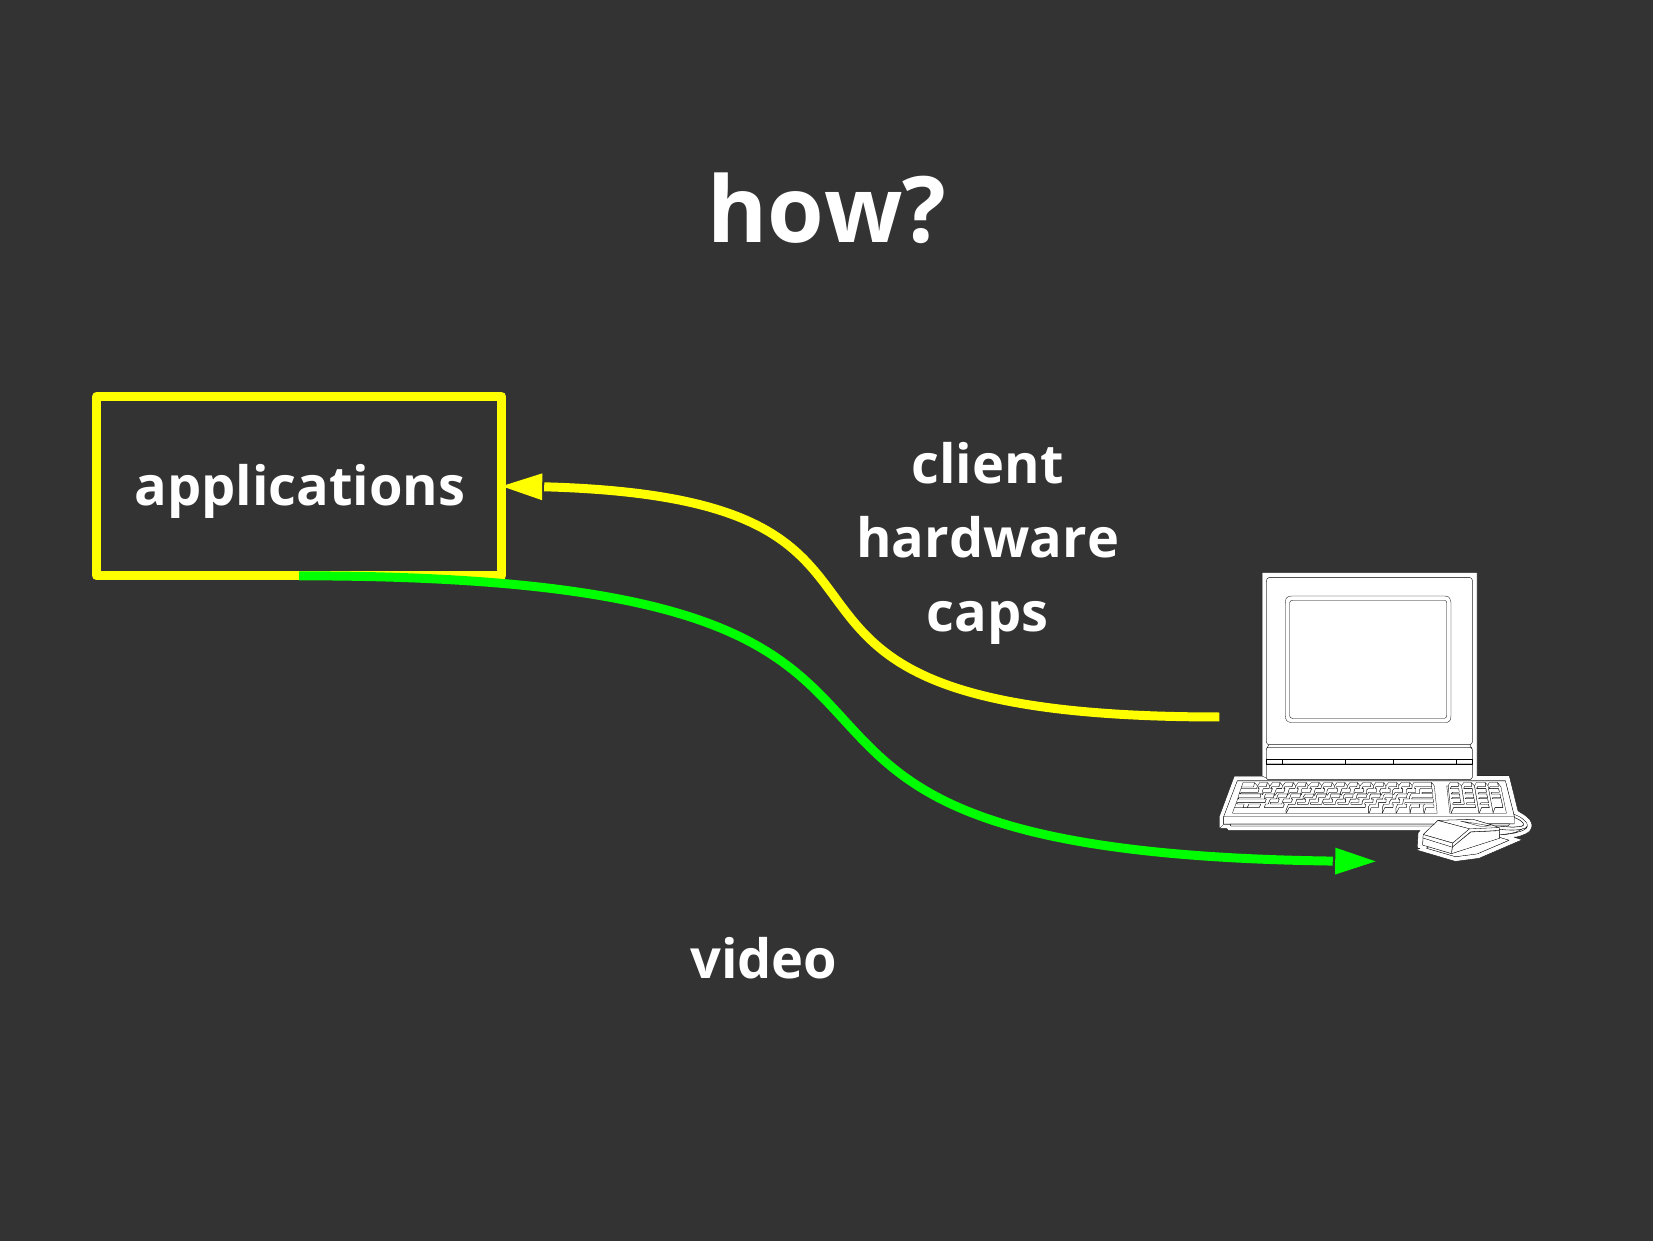

# how?
applications
client
hardware
caps
video